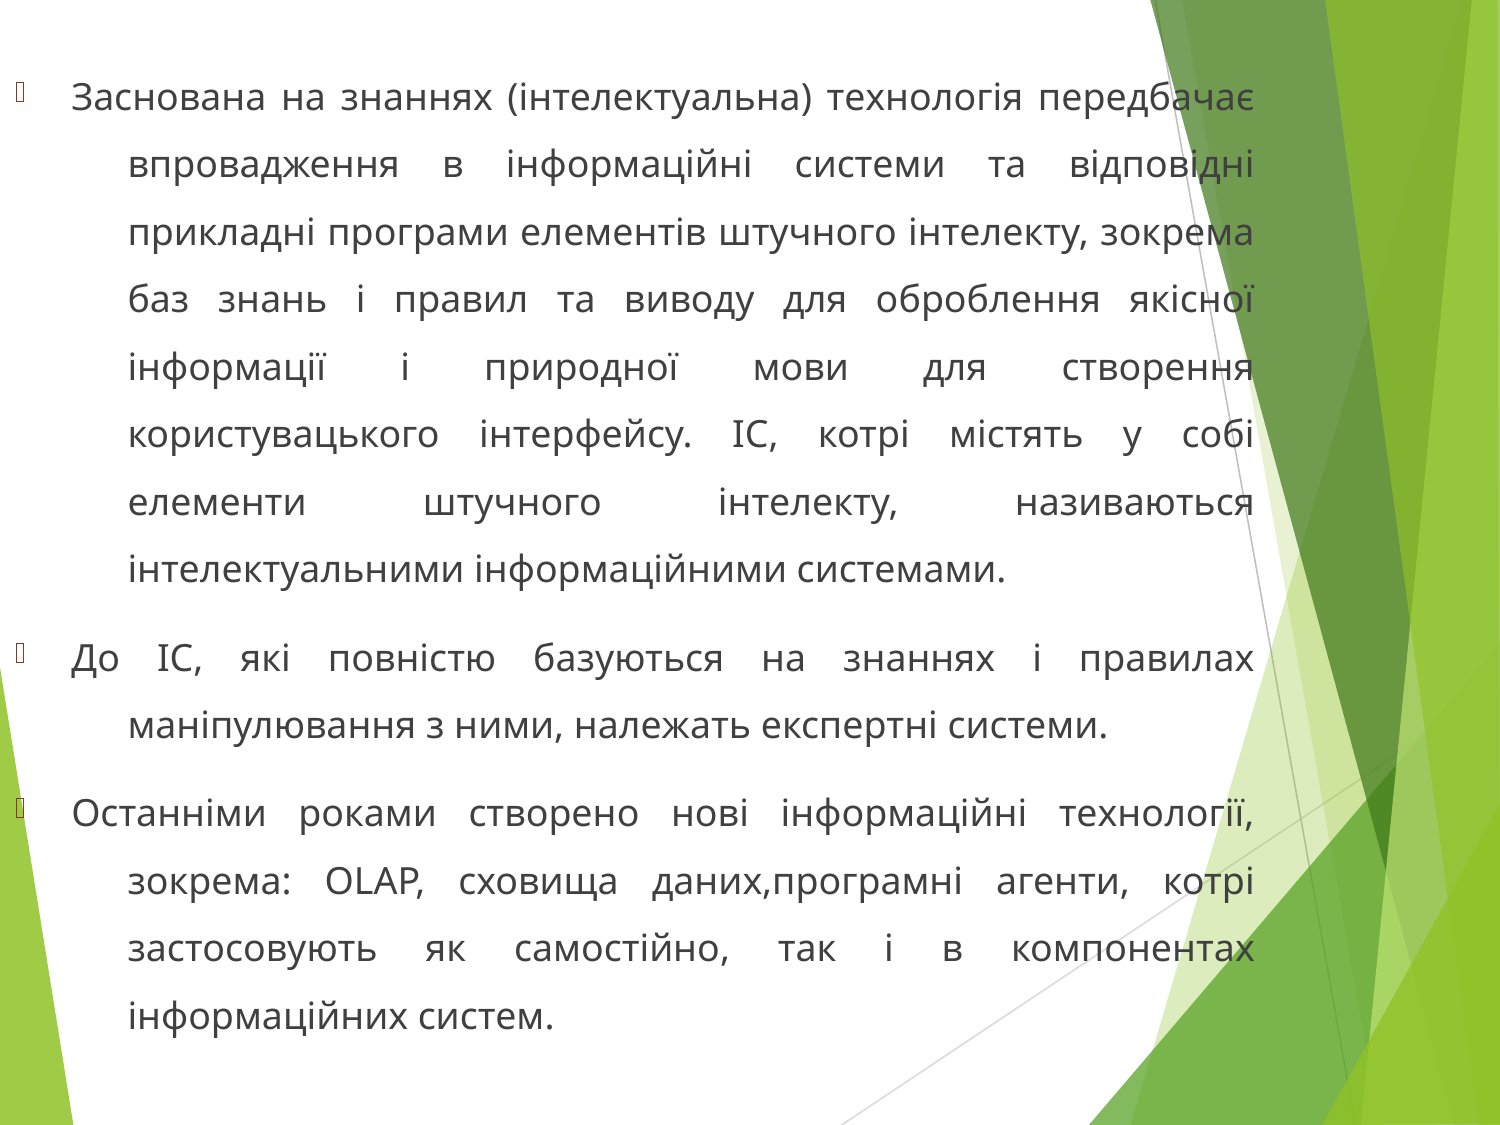

# Заснована на знаннях (інтелектуальна) технологія передбачає впровадження в інформаційні системи та відповідні прикладні програми елементів штучного інтелекту, зокрема баз знань і правил та виводу для оброблення якісної інформації і природної мови для створення користувацького інтерфейсу. ІС, котрі містять у собі елементи штучного інтелекту, називаються інтелектуальними інформаційними системами.
До ІС, які повністю базуються на знаннях і правилах маніпулювання з ними, належать експертні системи.
Останніми роками створено нові інформаційні технології, зокрема: OLAP, сховища даних,програмні агенти, котрі застосовують як самостійно, так і в компонентах інформаційних систем.